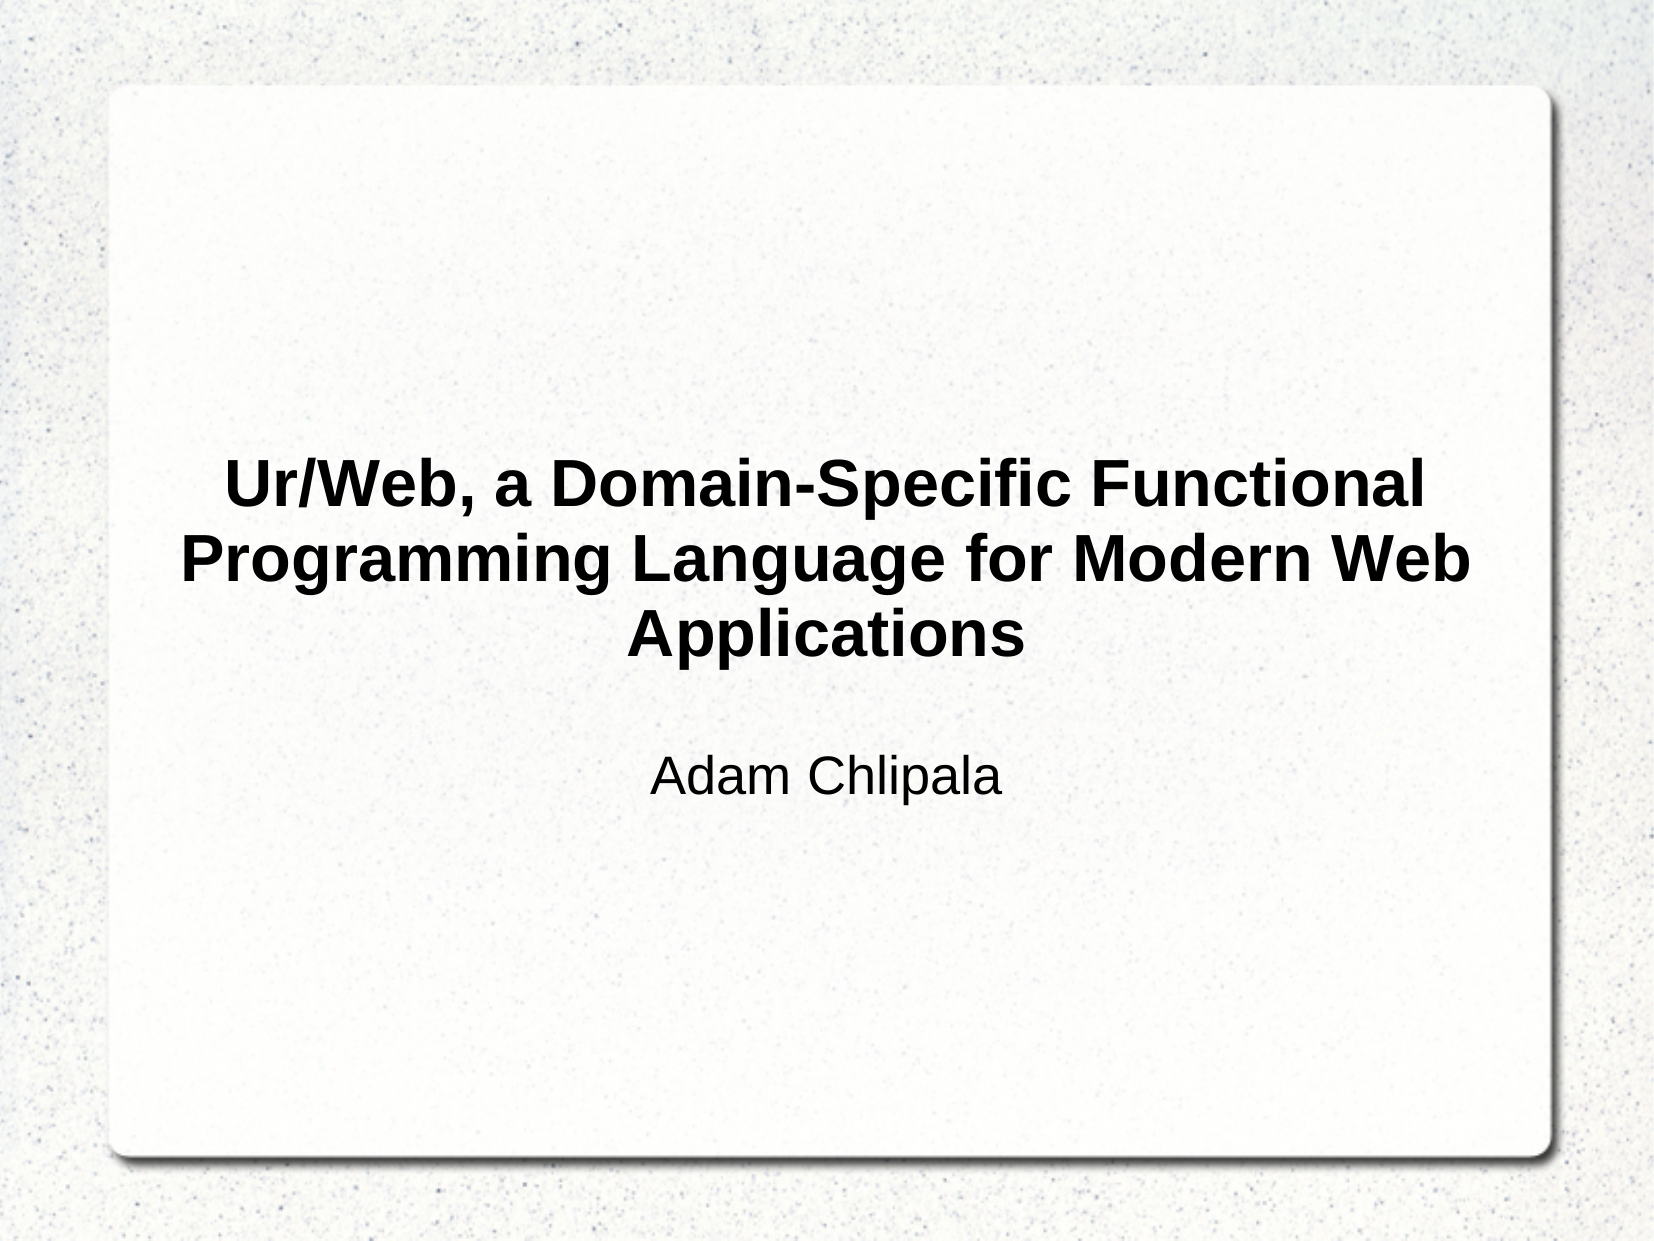

# Ur/Web, a Domain-Specific Functional Programming Language for Modern Web Applications
Adam Chlipala